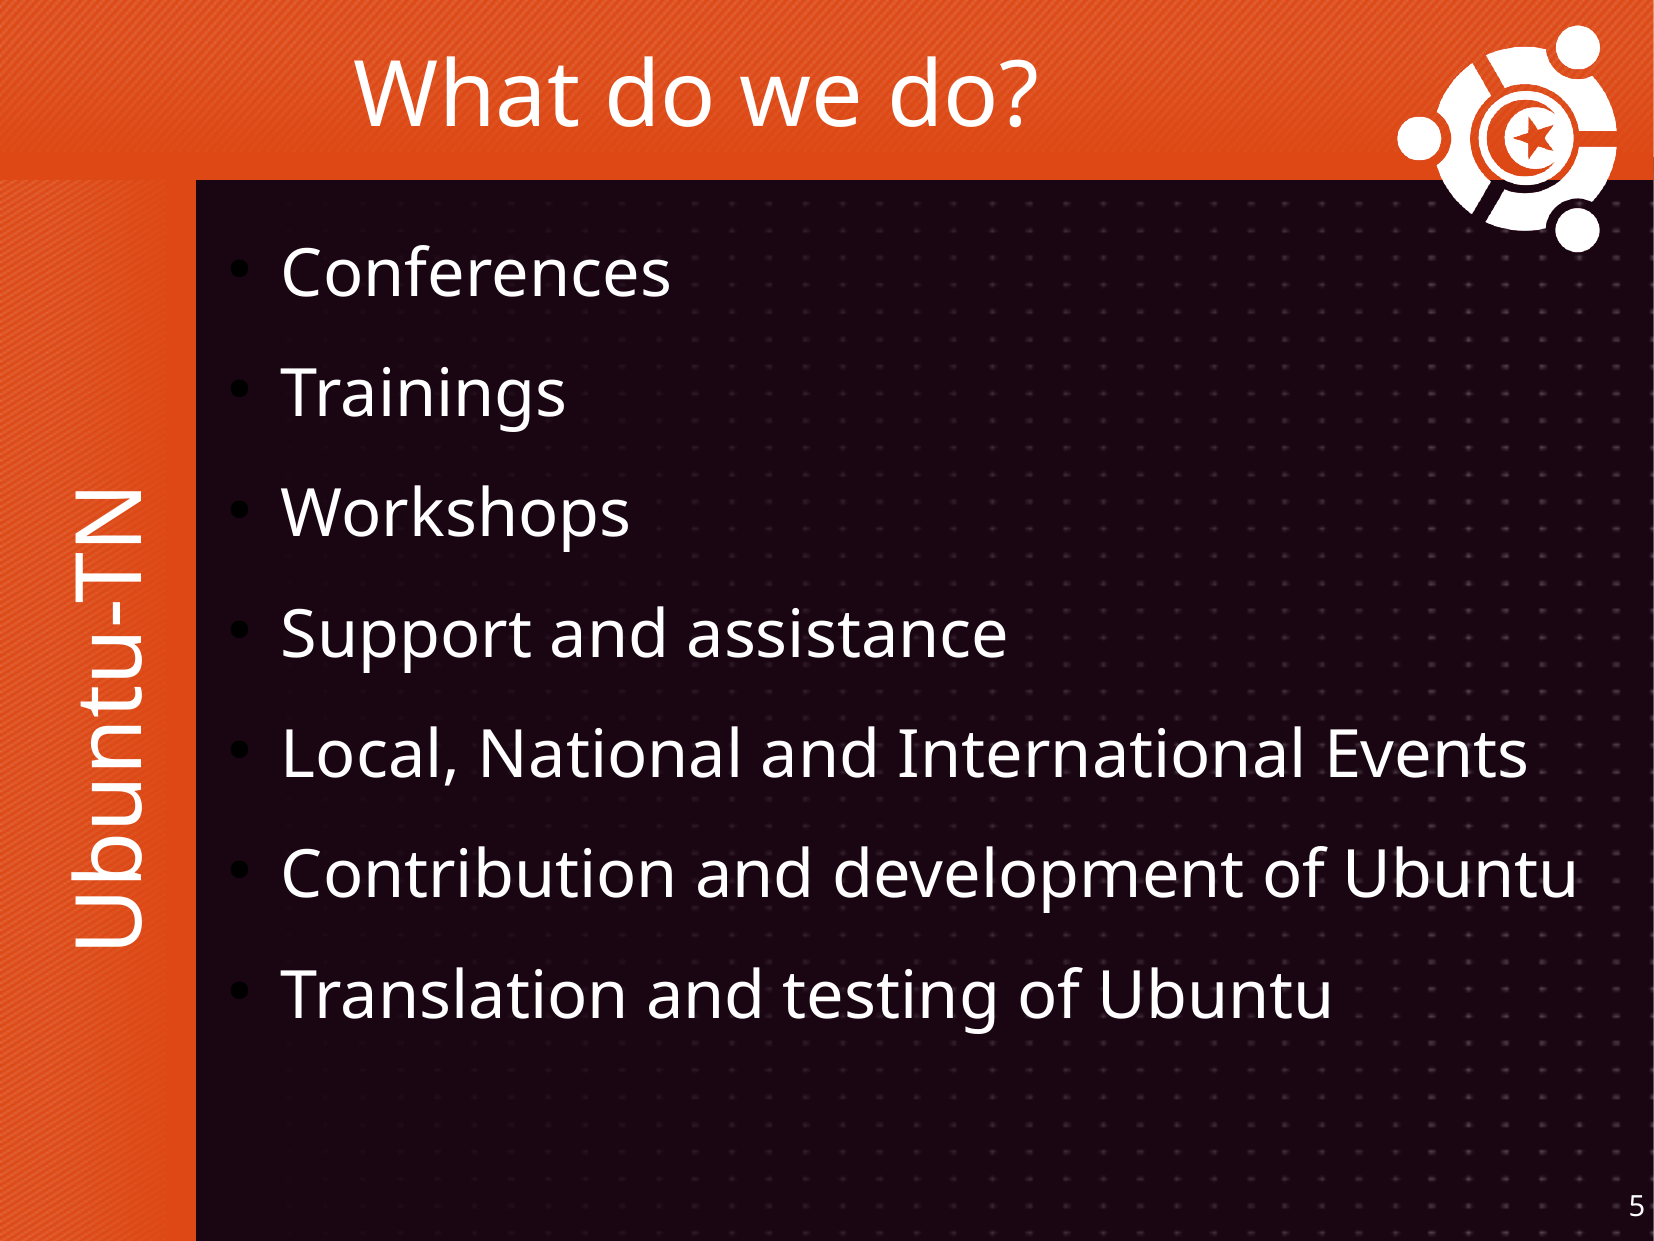

# What do we do?
Conferences
Trainings
Workshops
Support and assistance
Local, National and International Events
Contribution and development of Ubuntu
Translation and testing of Ubuntu
Ubuntu-TN
5